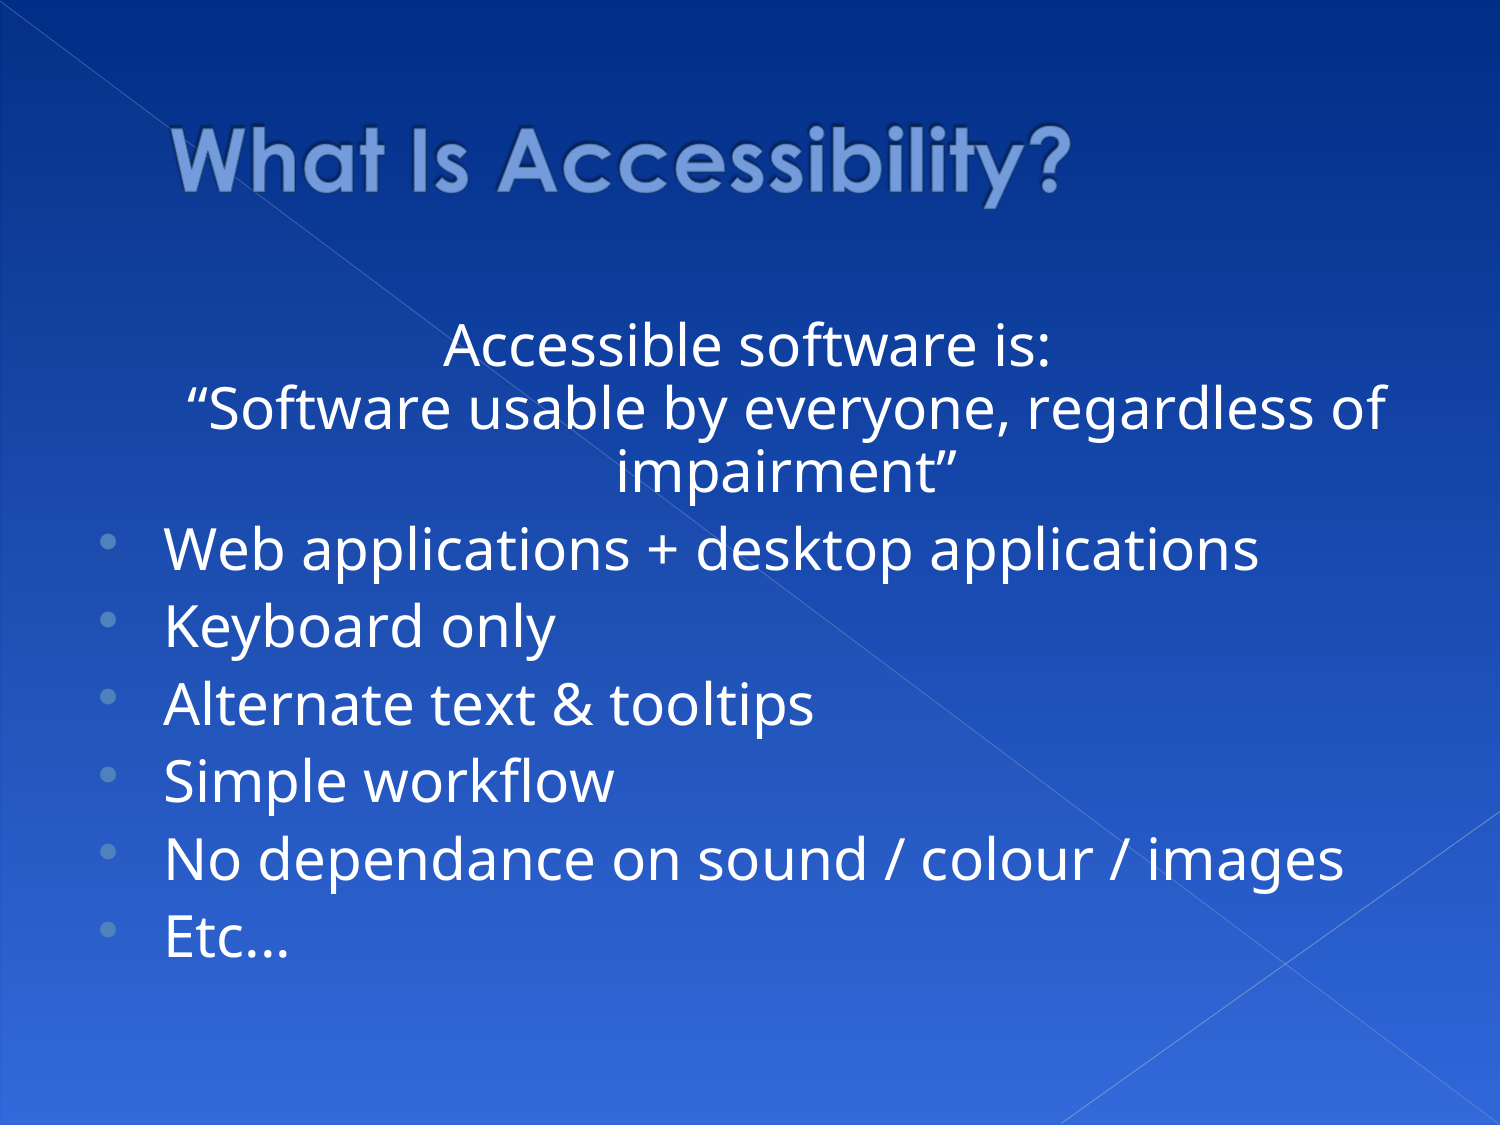

# Accessible software is: “Software usable by everyone, regardless of impairment”
Web applications + desktop applications
Keyboard only
Alternate text & tooltips
Simple workflow
No dependance on sound / colour / images
Etc...